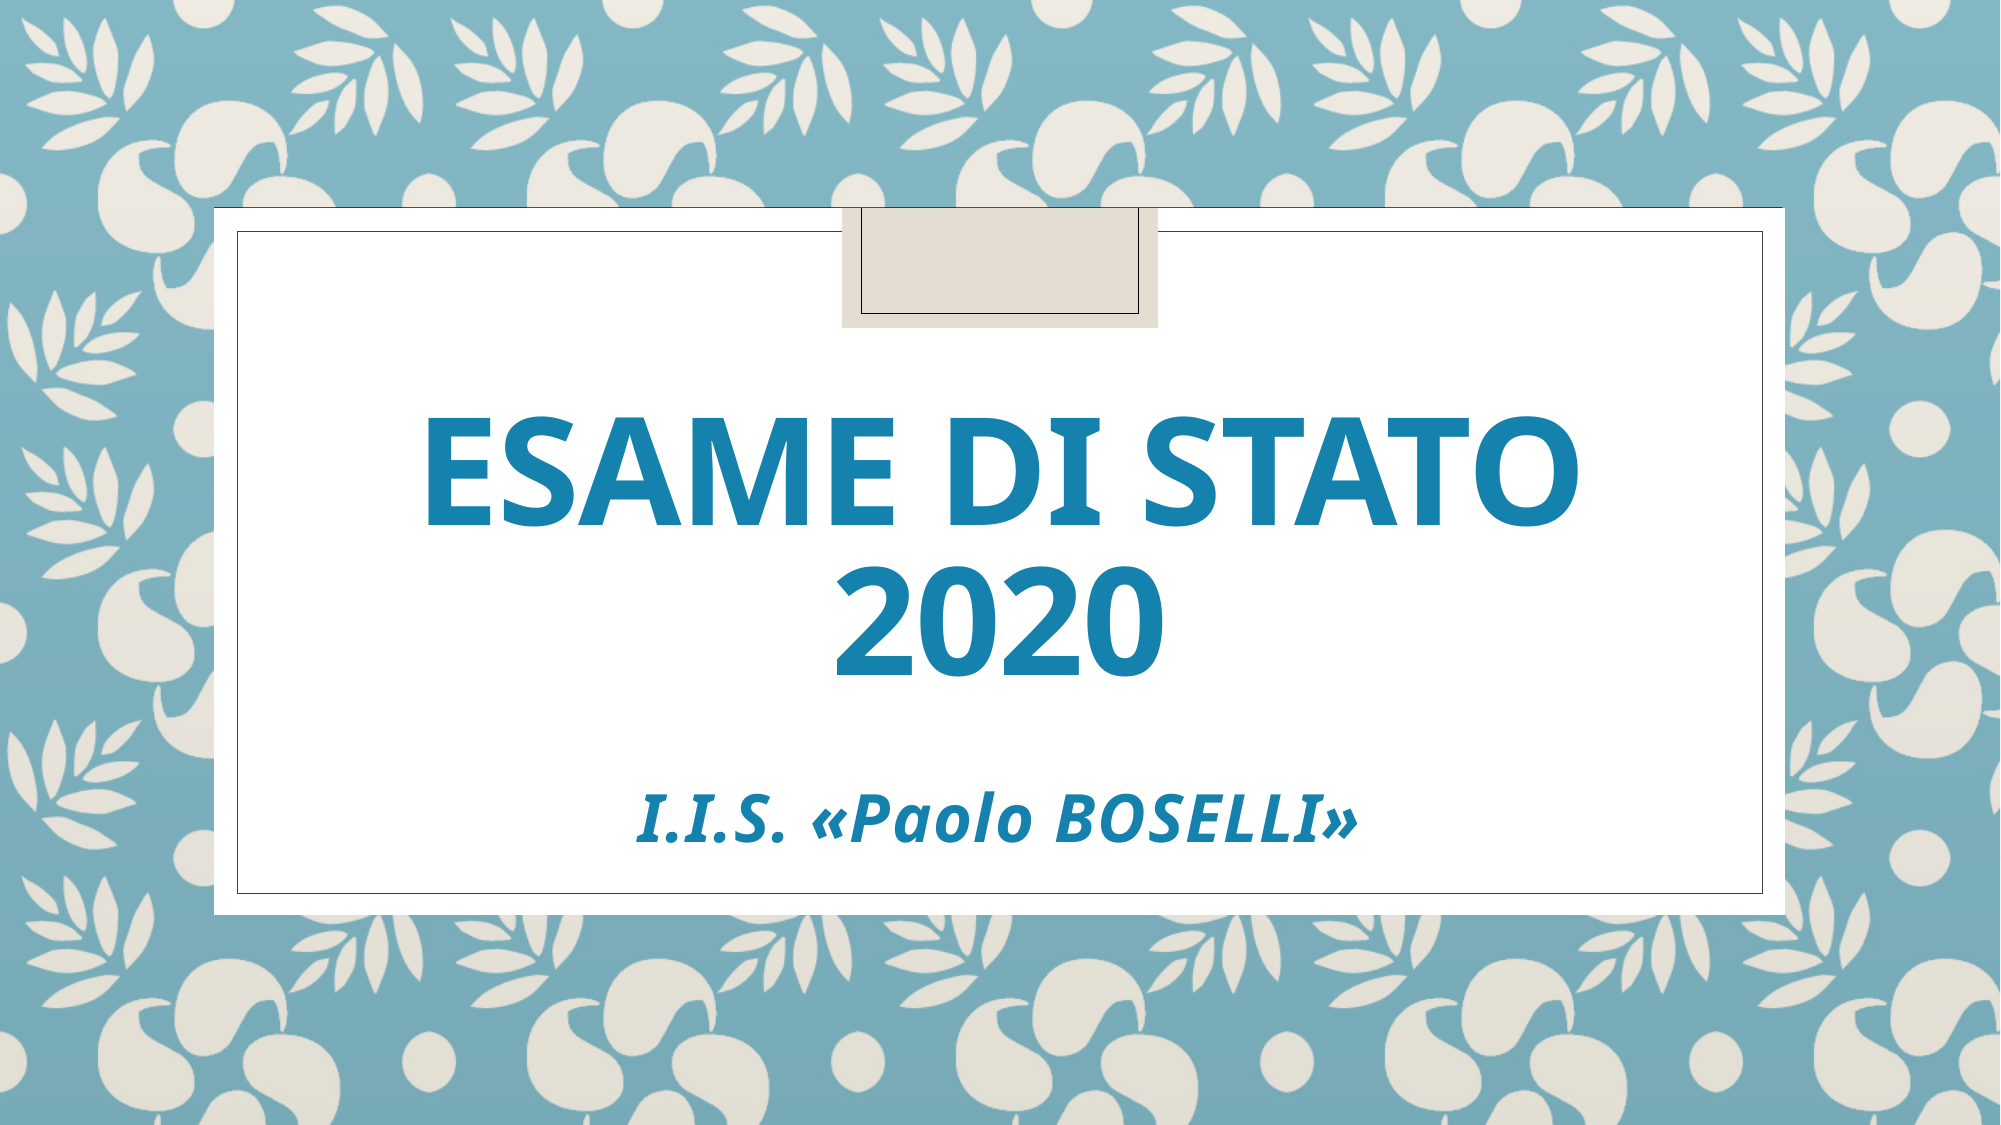

# Esame di stato 2020
I.I.S. «Paolo BOSELLI»